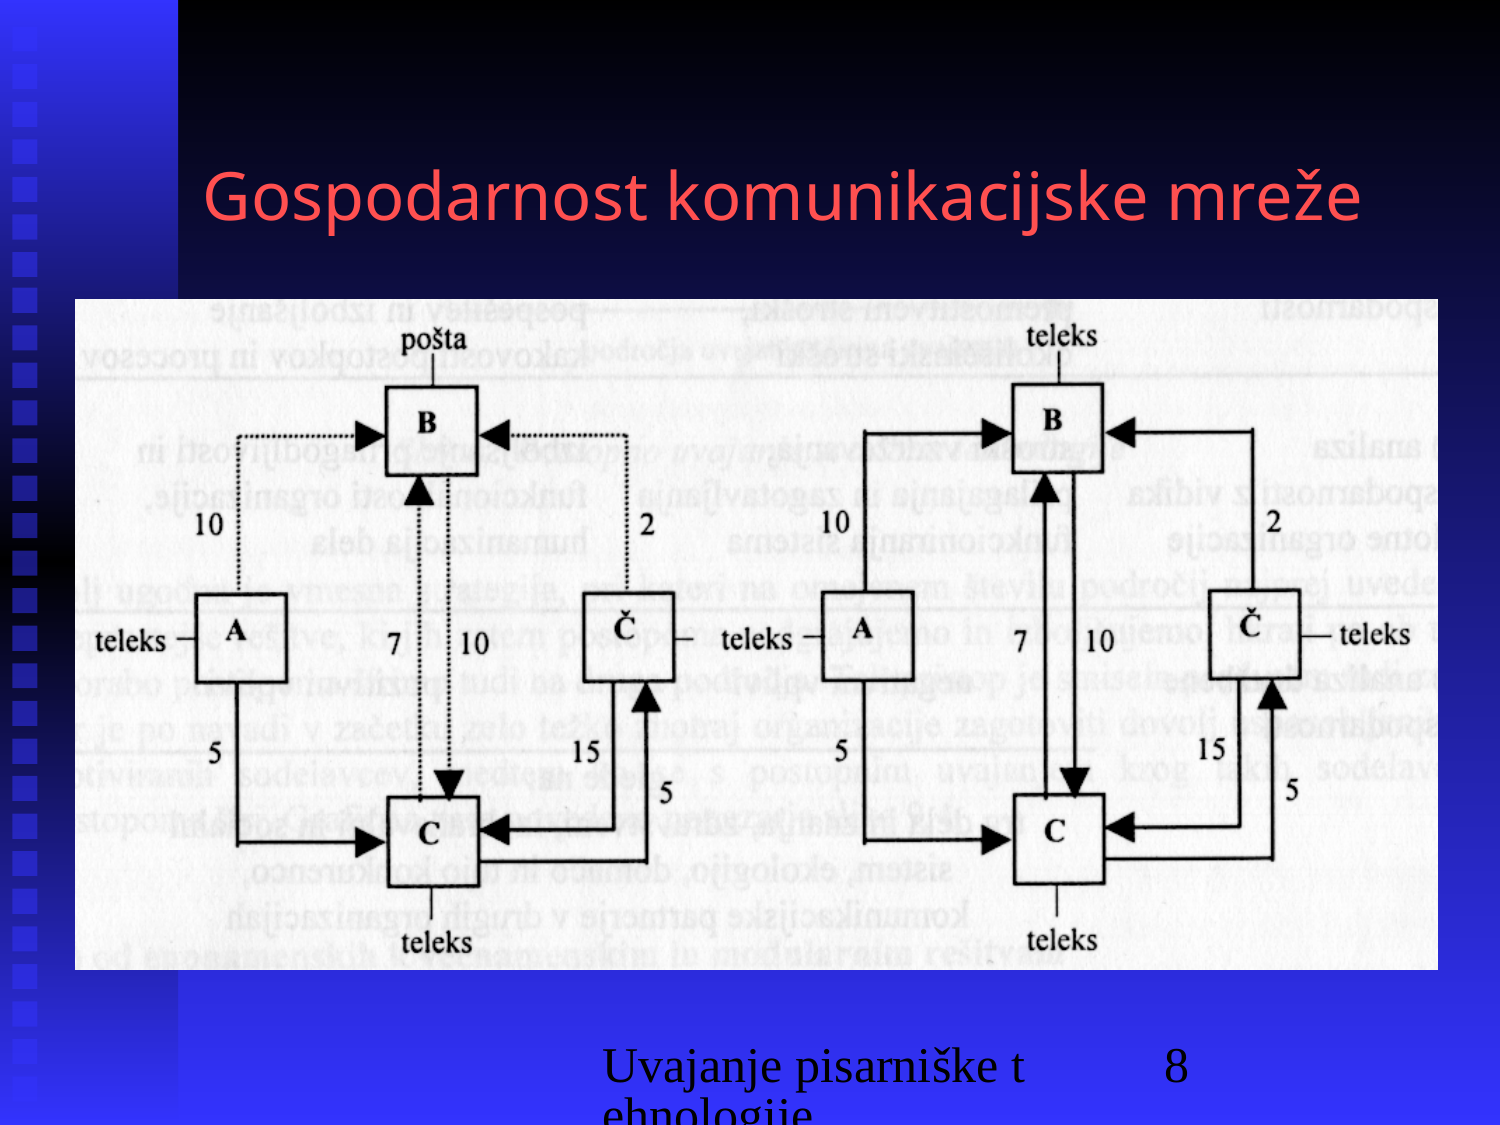

# Gospodarnost komunikacijske mreže
Uvajanje pisarniške tehnologije
8